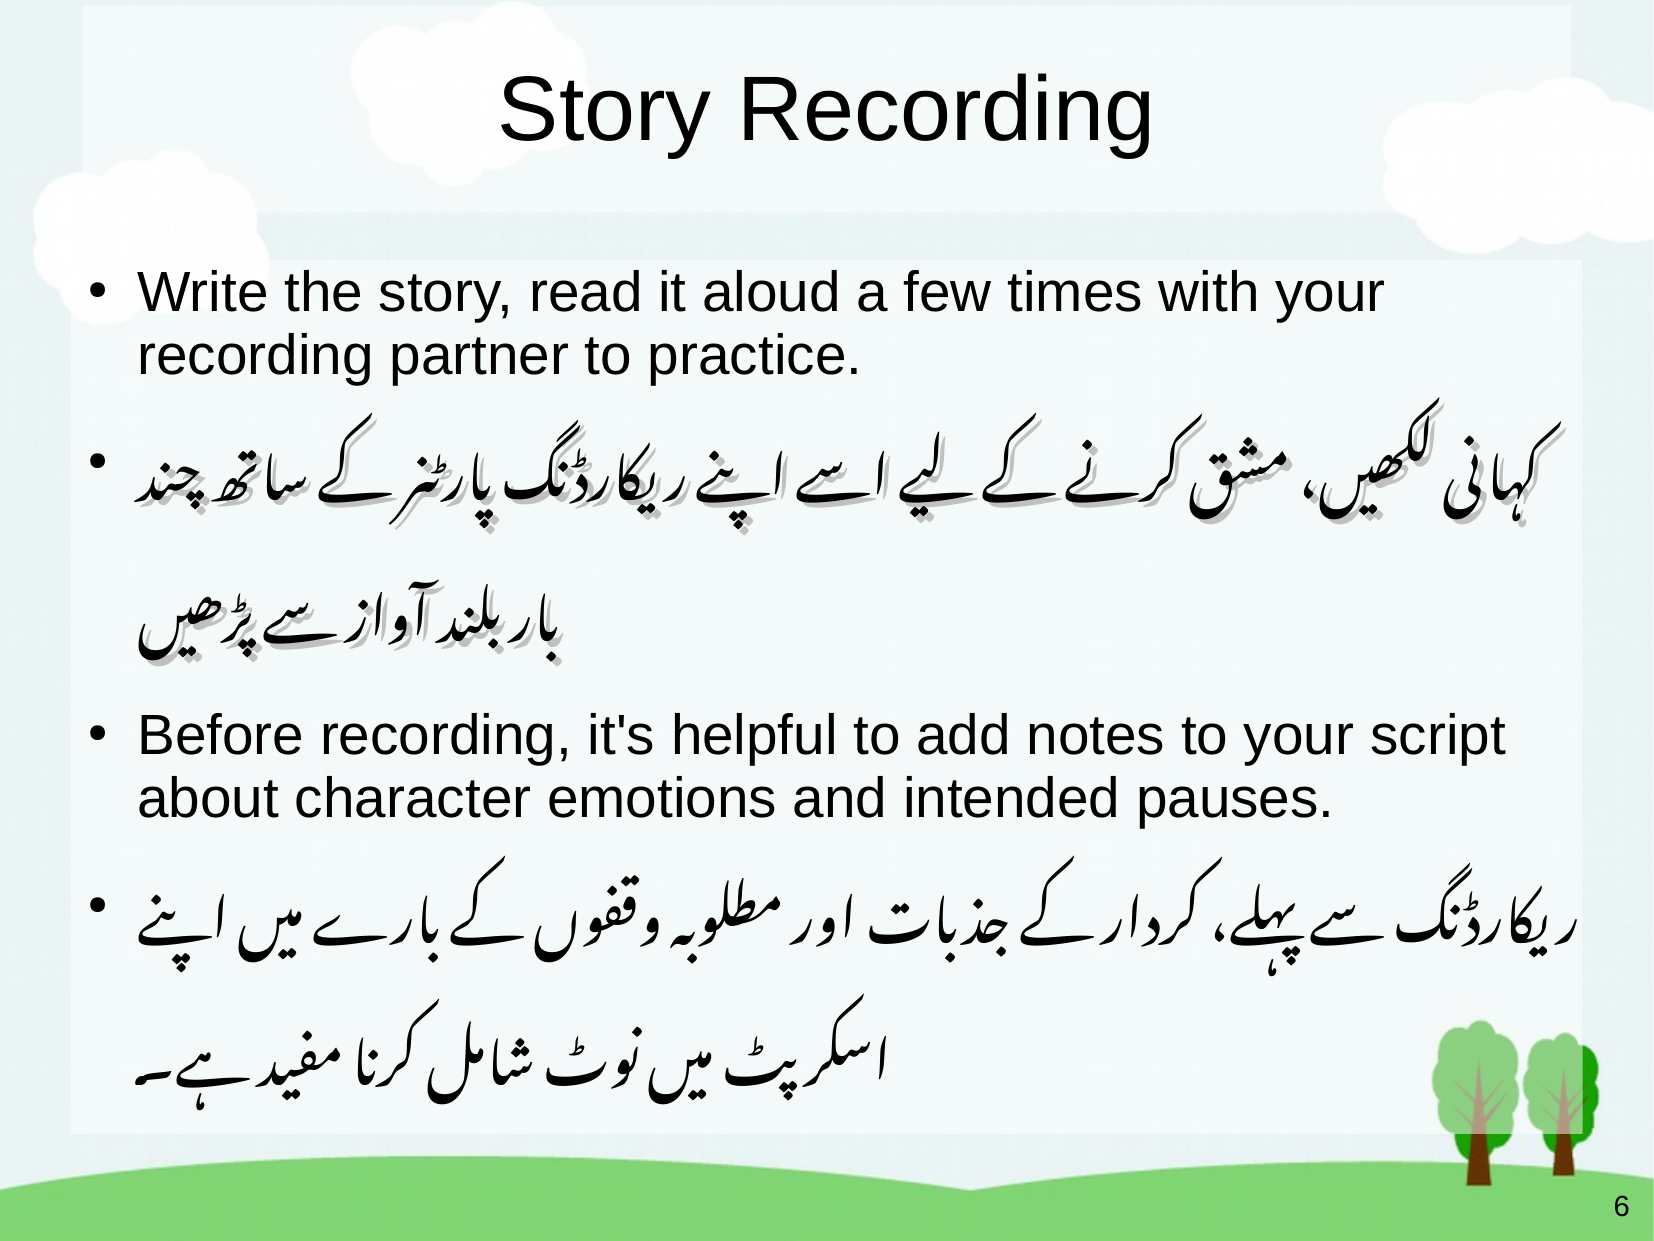

# Story Recording
Write the story, read it aloud a few times with your recording partner to practice.
کہانی لکھیں، مشق کرنے کے لیے اسے اپنے ریکارڈنگ پارٹنر کے ساتھ چند بار بلند آواز سے پڑھیں
Before recording, it's helpful to add notes to your script about character emotions and intended pauses.
ریکارڈنگ سے پہلے، کردار کے جذبات اور مطلوبہ وقفوں کے بارے میں اپنے اسکرپٹ میں نوٹ شامل کرنا مفید ہے۔
6